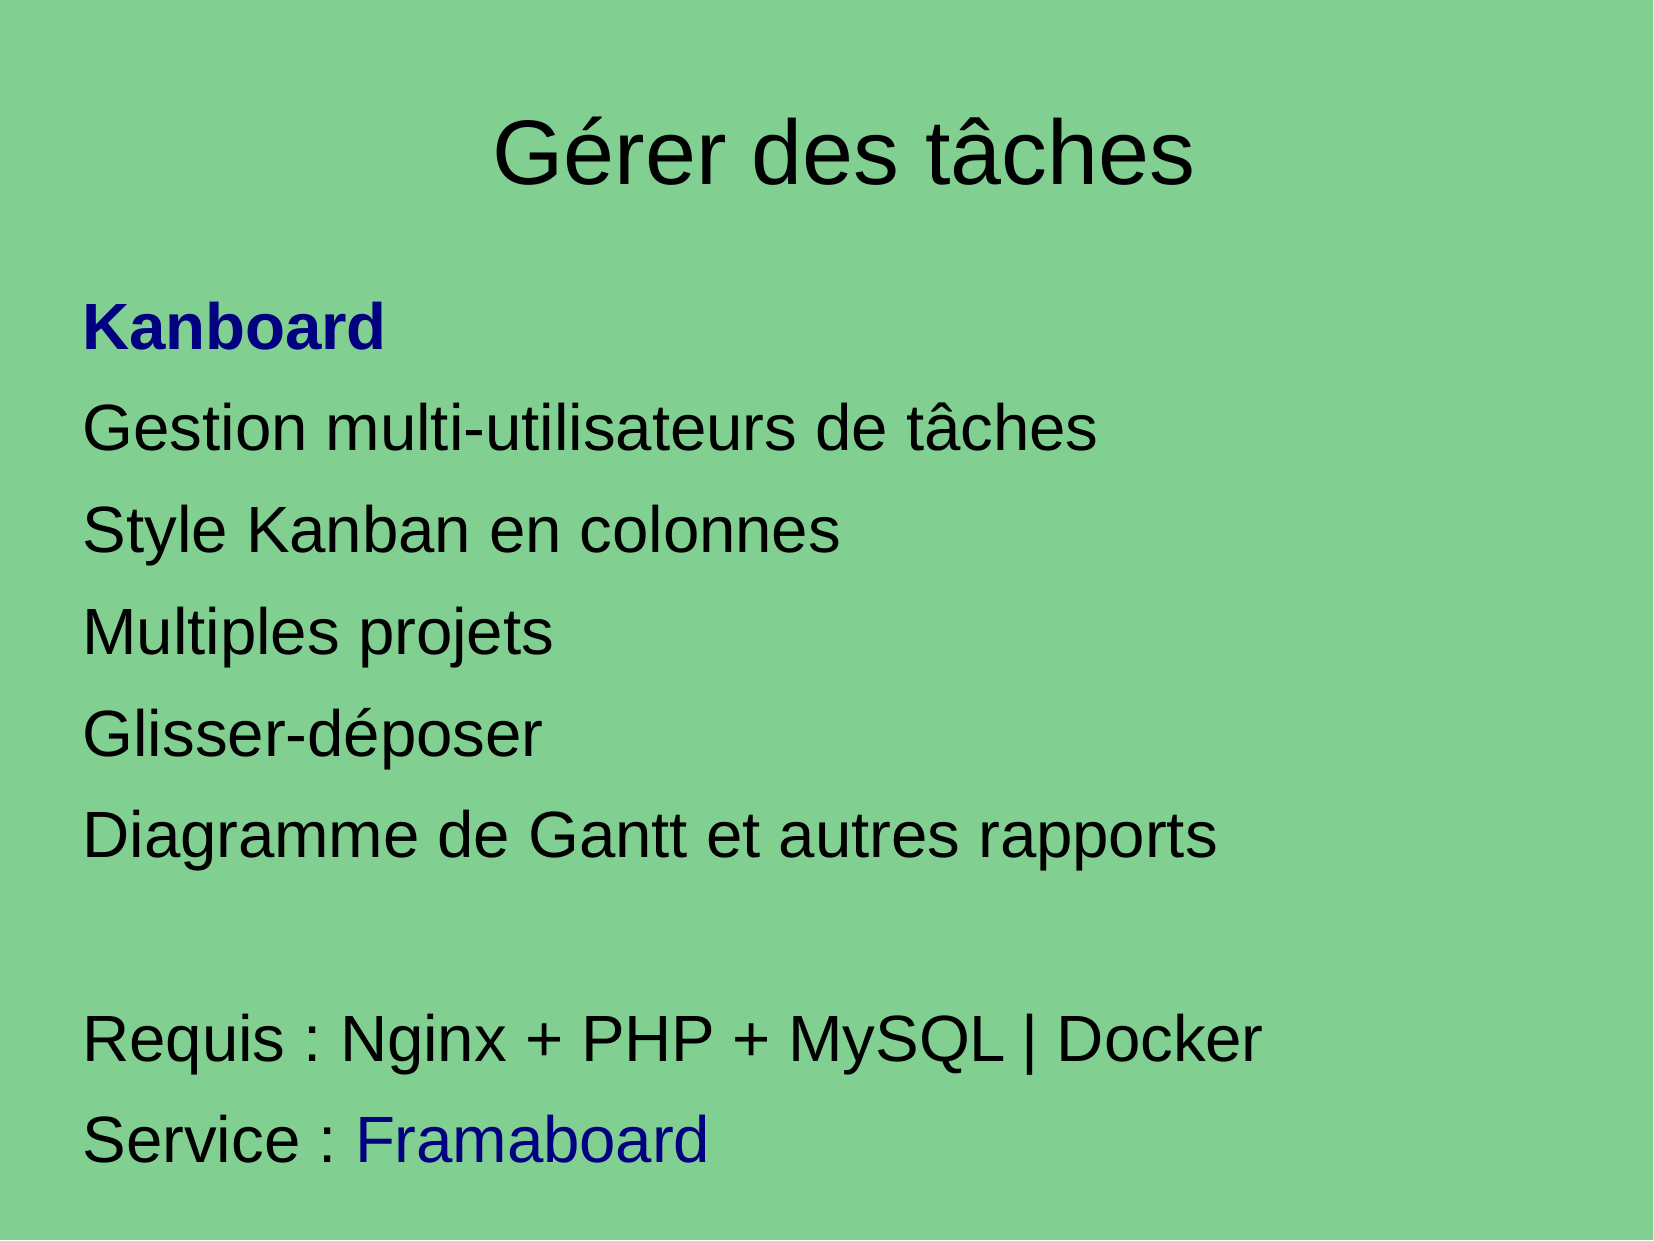

# Gérer des tâches
Kanboard
Gestion multi-utilisateurs de tâches
Style Kanban en colonnes
Multiples projets
Glisser-déposer
Diagramme de Gantt et autres rapports
Requis : Nginx + PHP + MySQL | Docker
Service : Framaboard